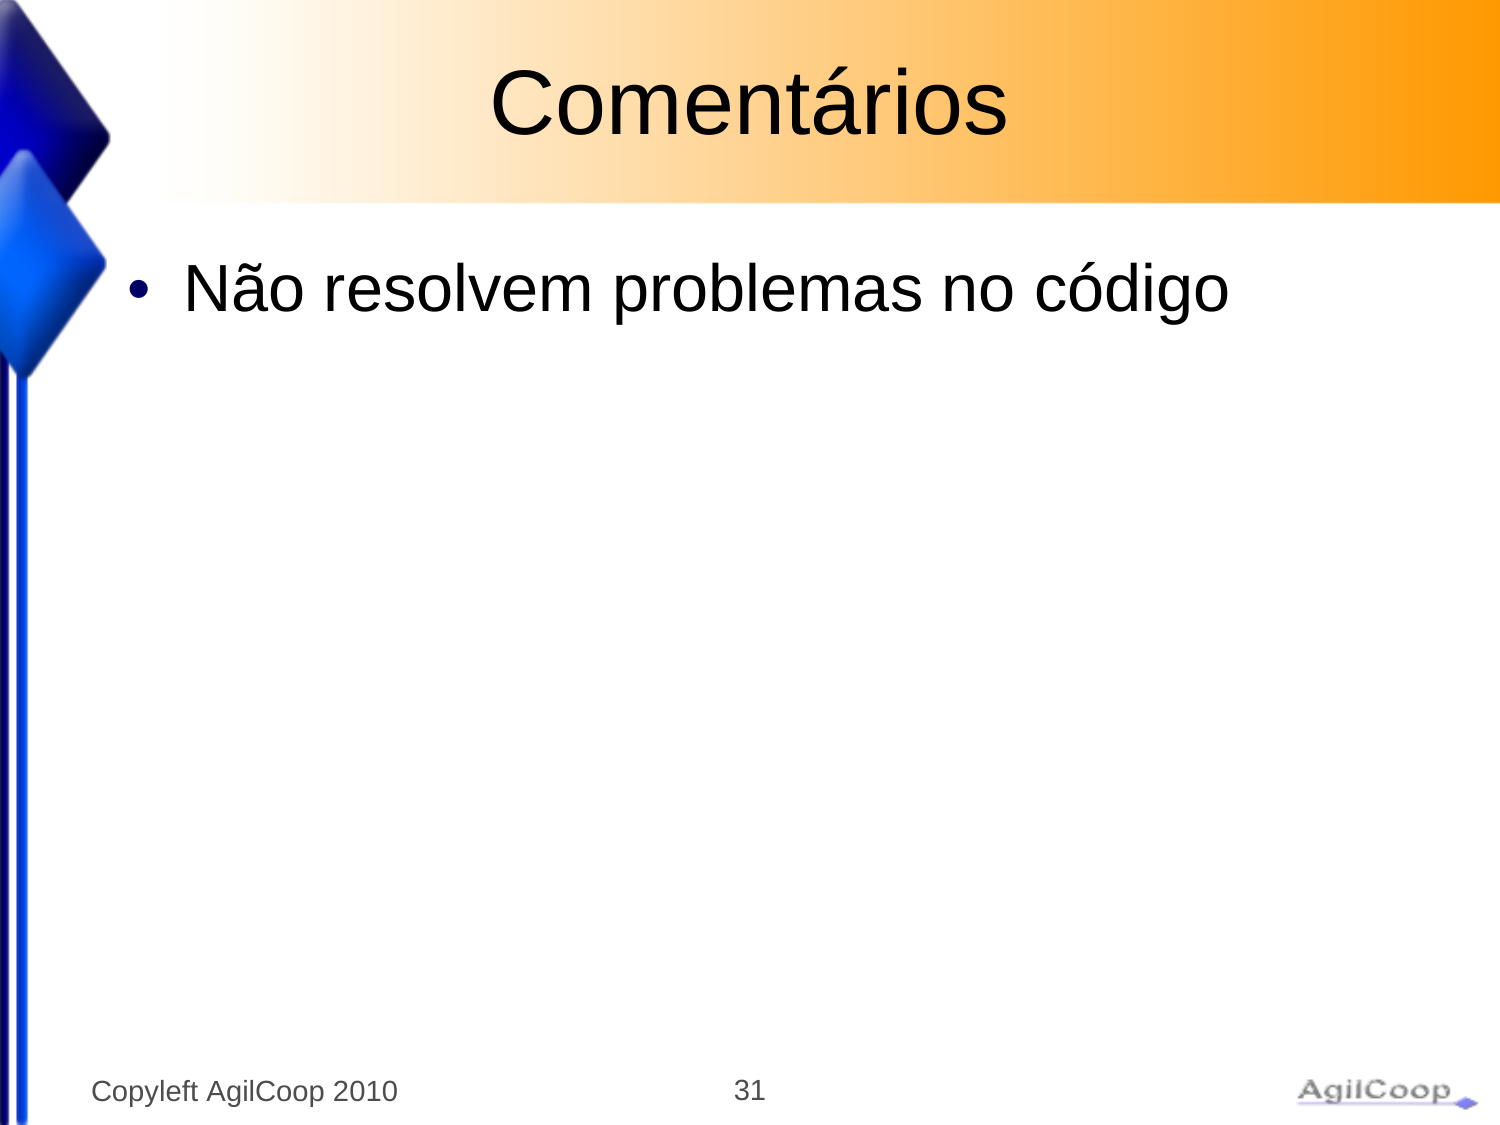

# Comentários
Não resolvem problemas no código
Copyleft AgilCoop 2010
31